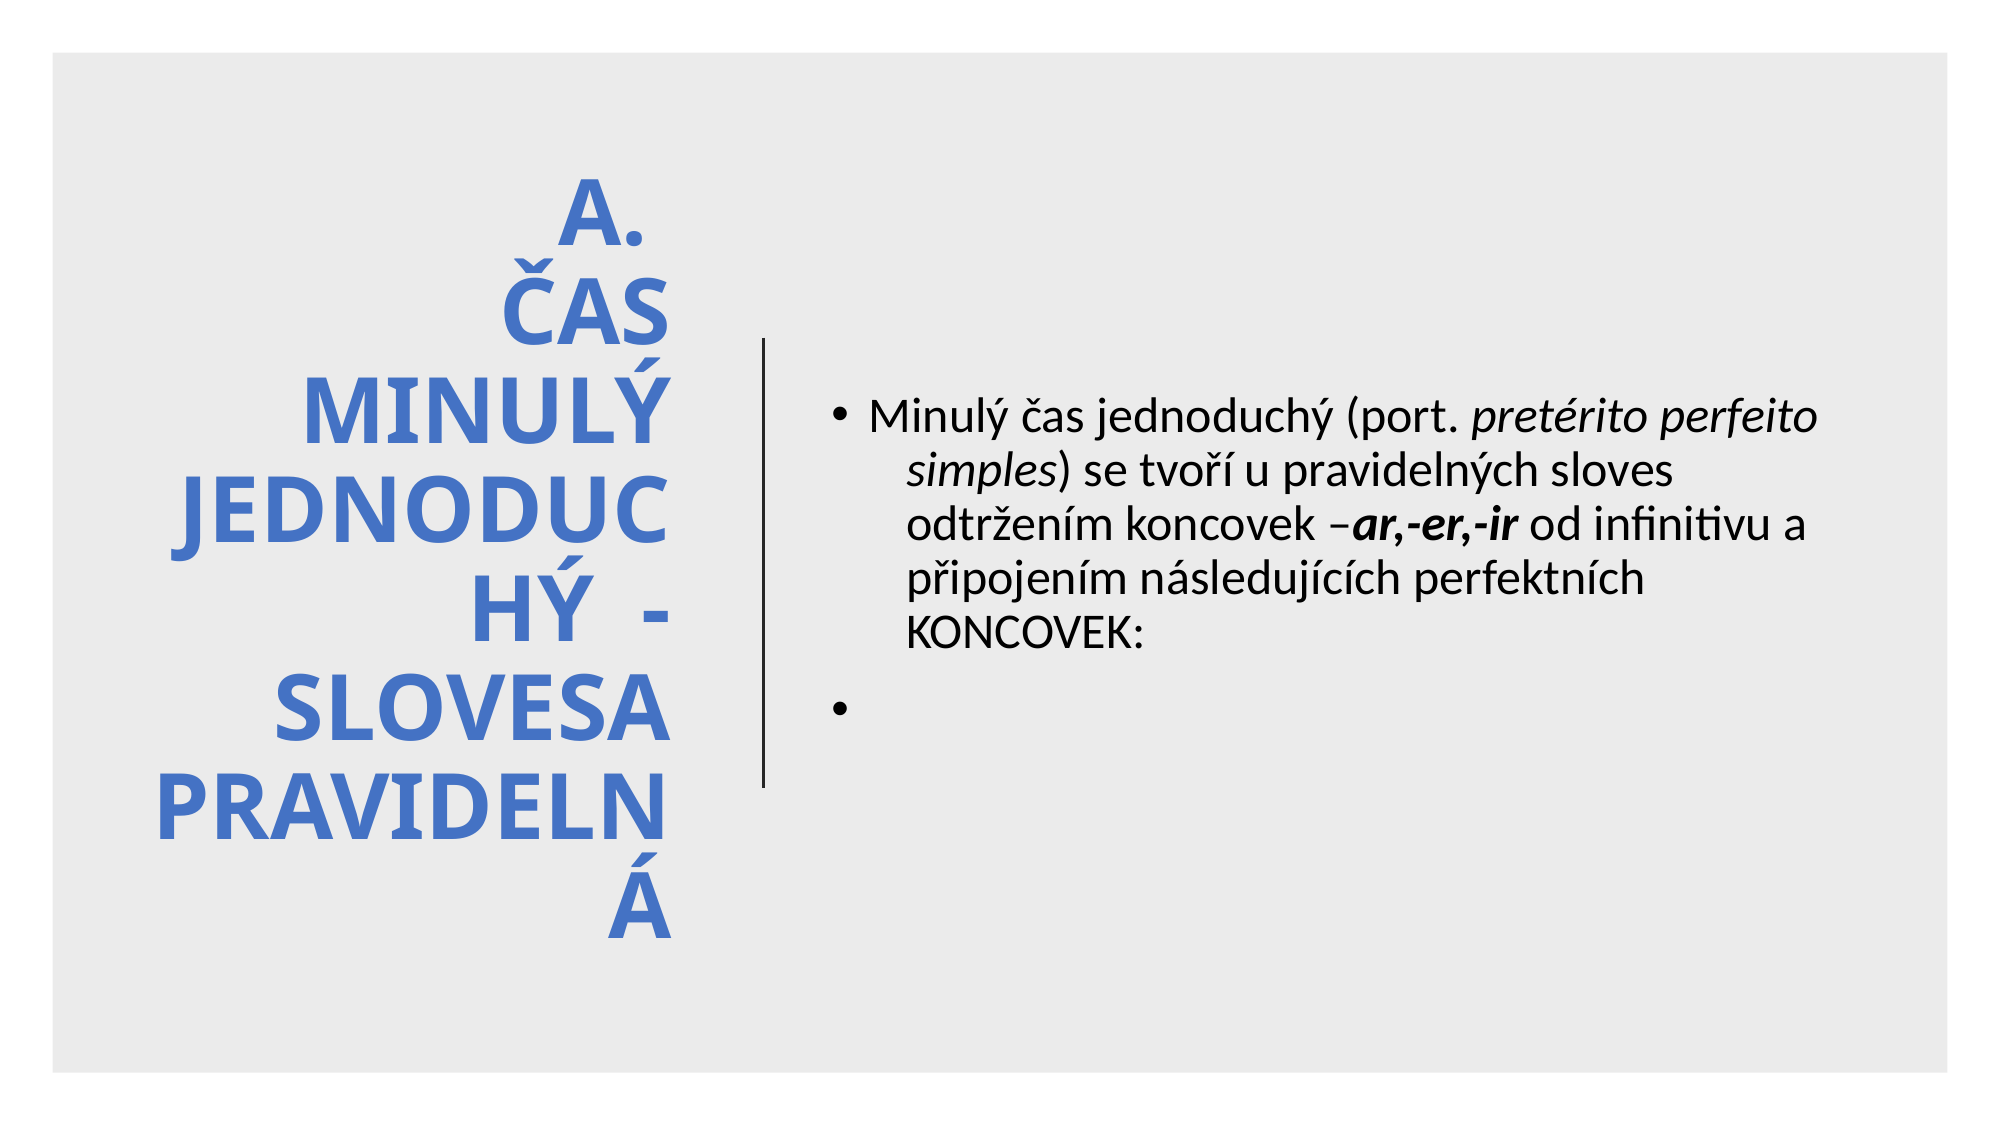

# A. ČAS MINULÝ JEDNODUCHÝ - SLOVESA PRAVIDELNÁ
Minulý čas jednoduchý (port. pretérito perfeito simples) se tvoří u pravidelných sloves odtržením koncovek –ar,-er,-ir od infinitivu a připojením následujících perfektních KONCOVEK: